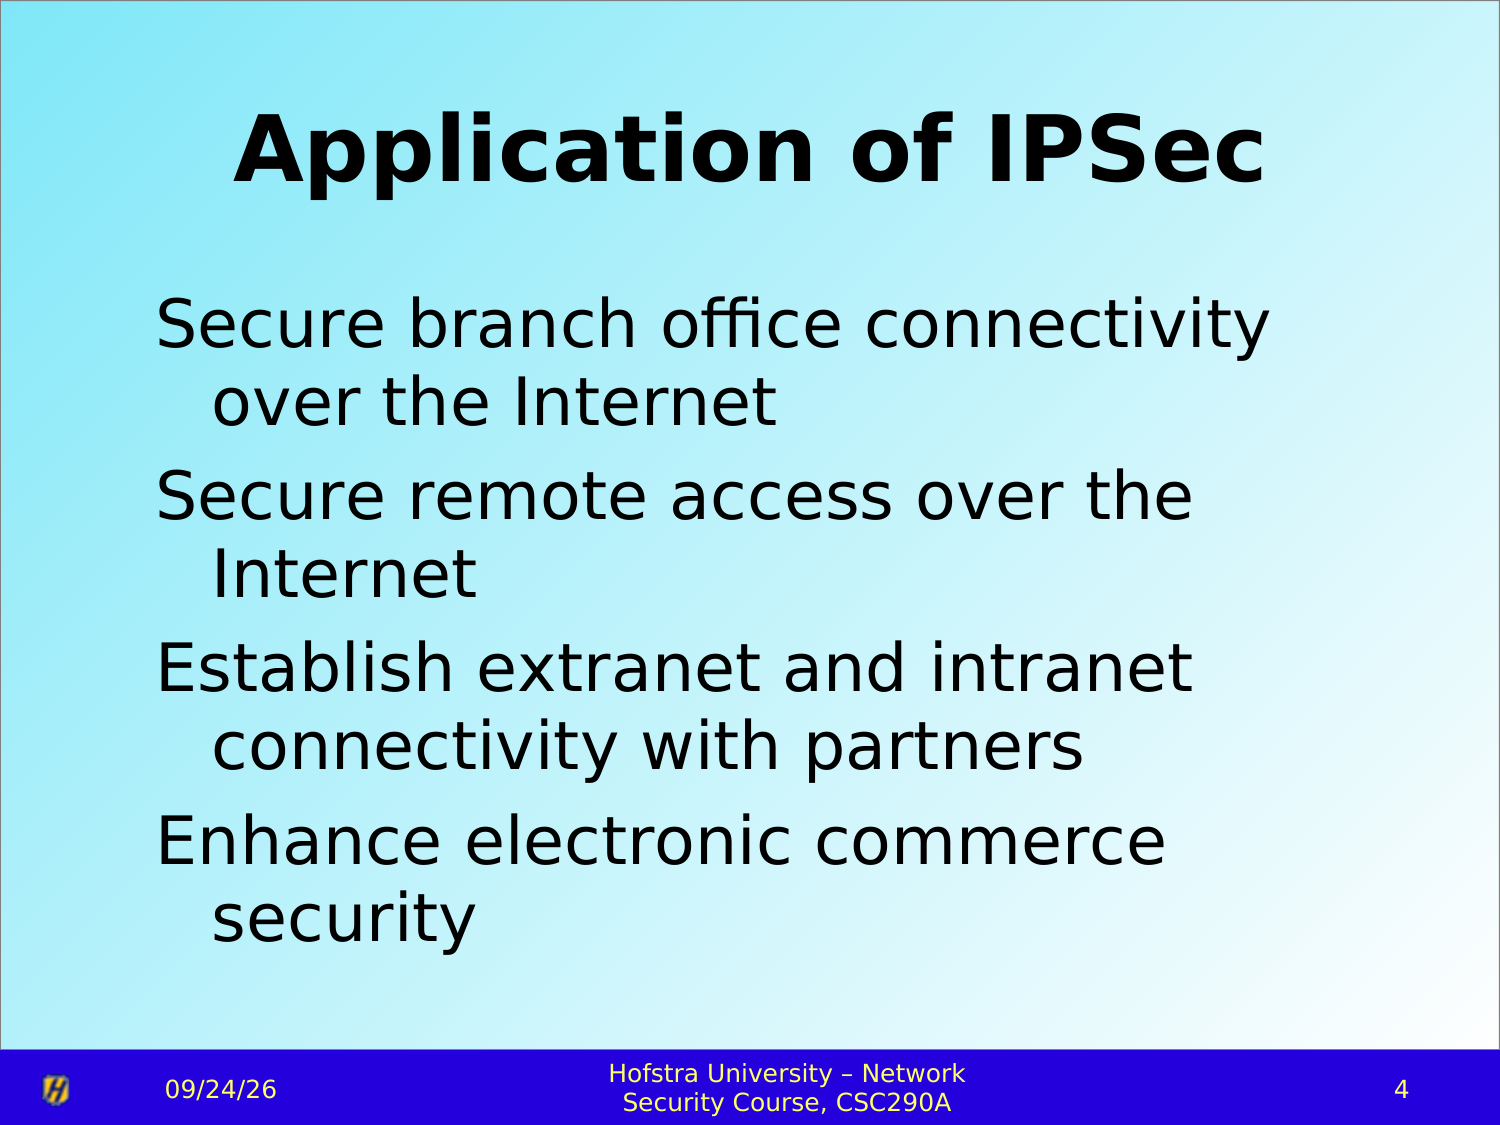

# Application of IPSec
Secure branch office connectivity over the Internet
Secure remote access over the Internet
Establish extranet and intranet connectivity with partners
Enhance electronic commerce security
4